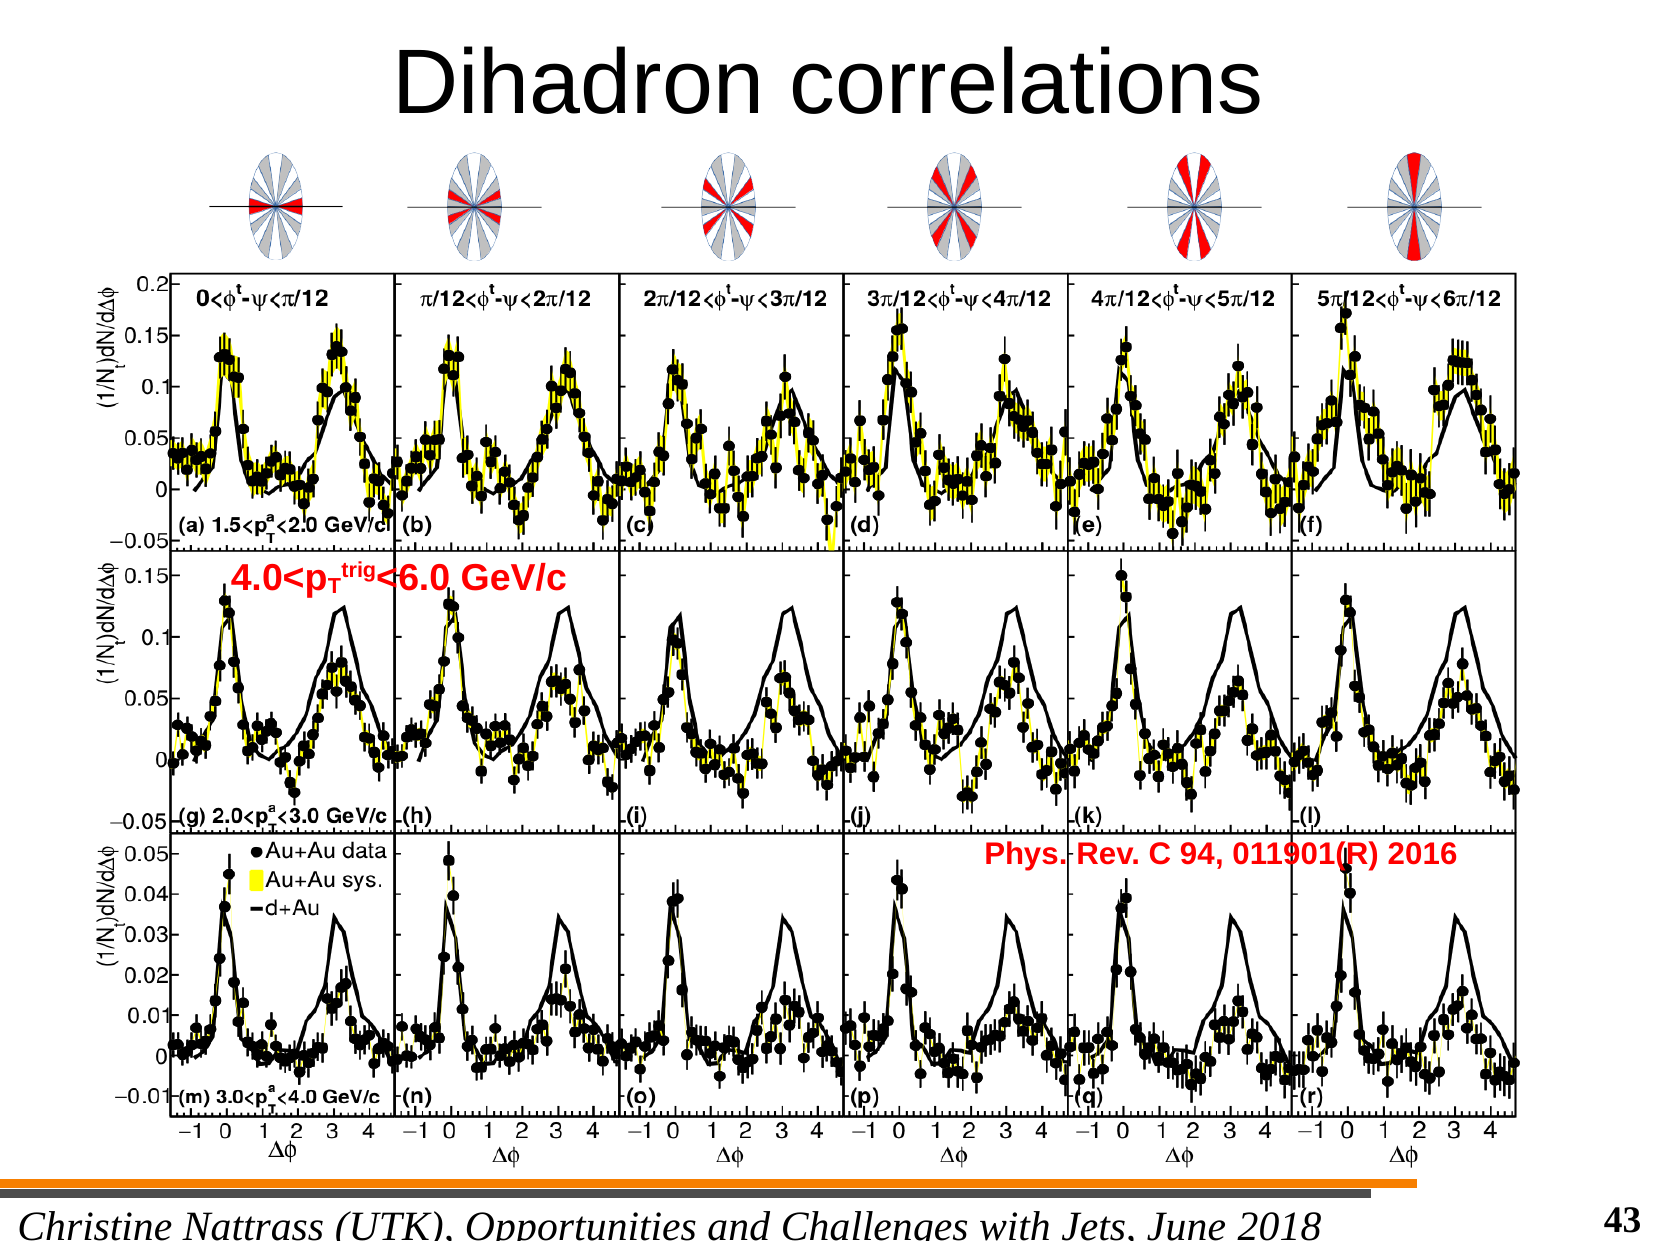

# Dihadron correlations
Phys. Rev. C 94, 011901(R) 2016
4.0<pTtrig<6.0 GeV/c